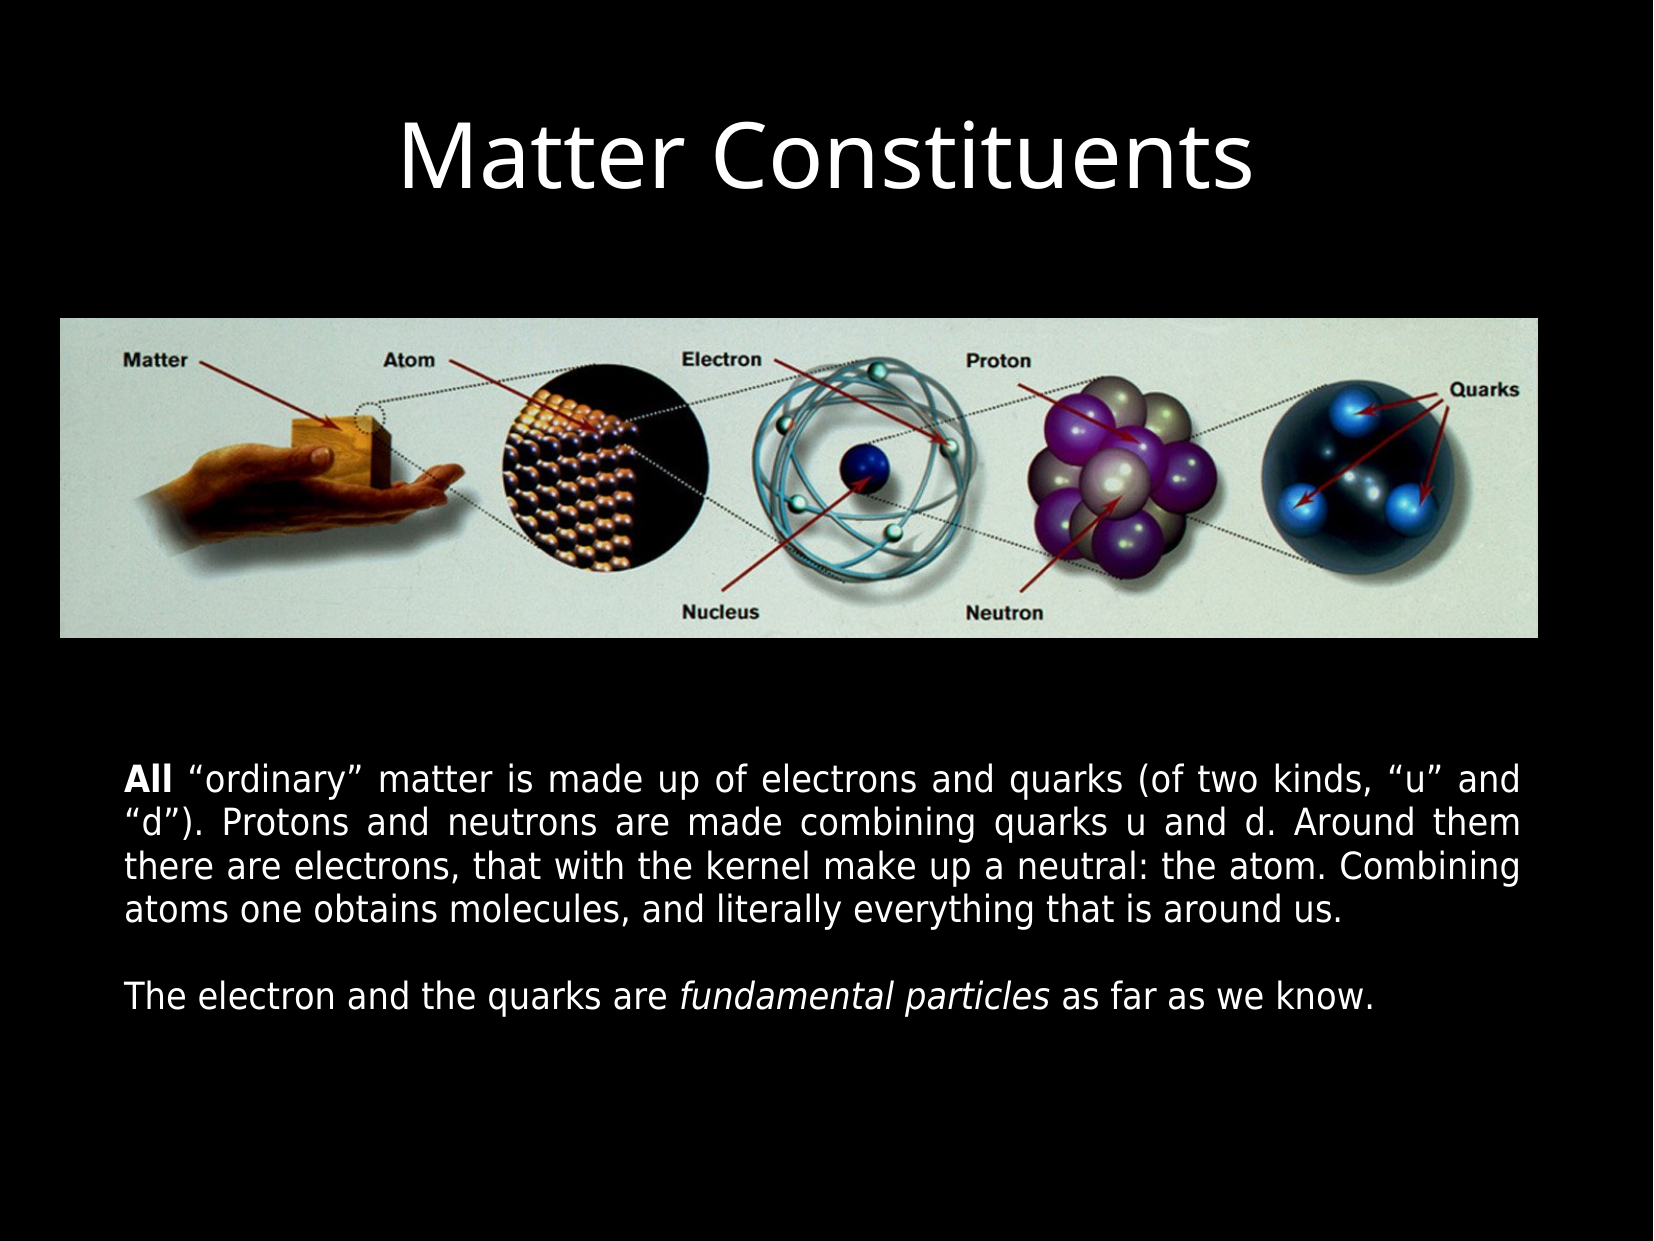

# Matter Constituents
All “ordinary” matter is made up of electrons and quarks (of two kinds, “u” and “d”). Protons and neutrons are made combining quarks u and d. Around them there are electrons, that with the kernel make up a neutral: the atom. Combining atoms one obtains molecules, and literally everything that is around us.
The electron and the quarks are fundamental particles as far as we know.